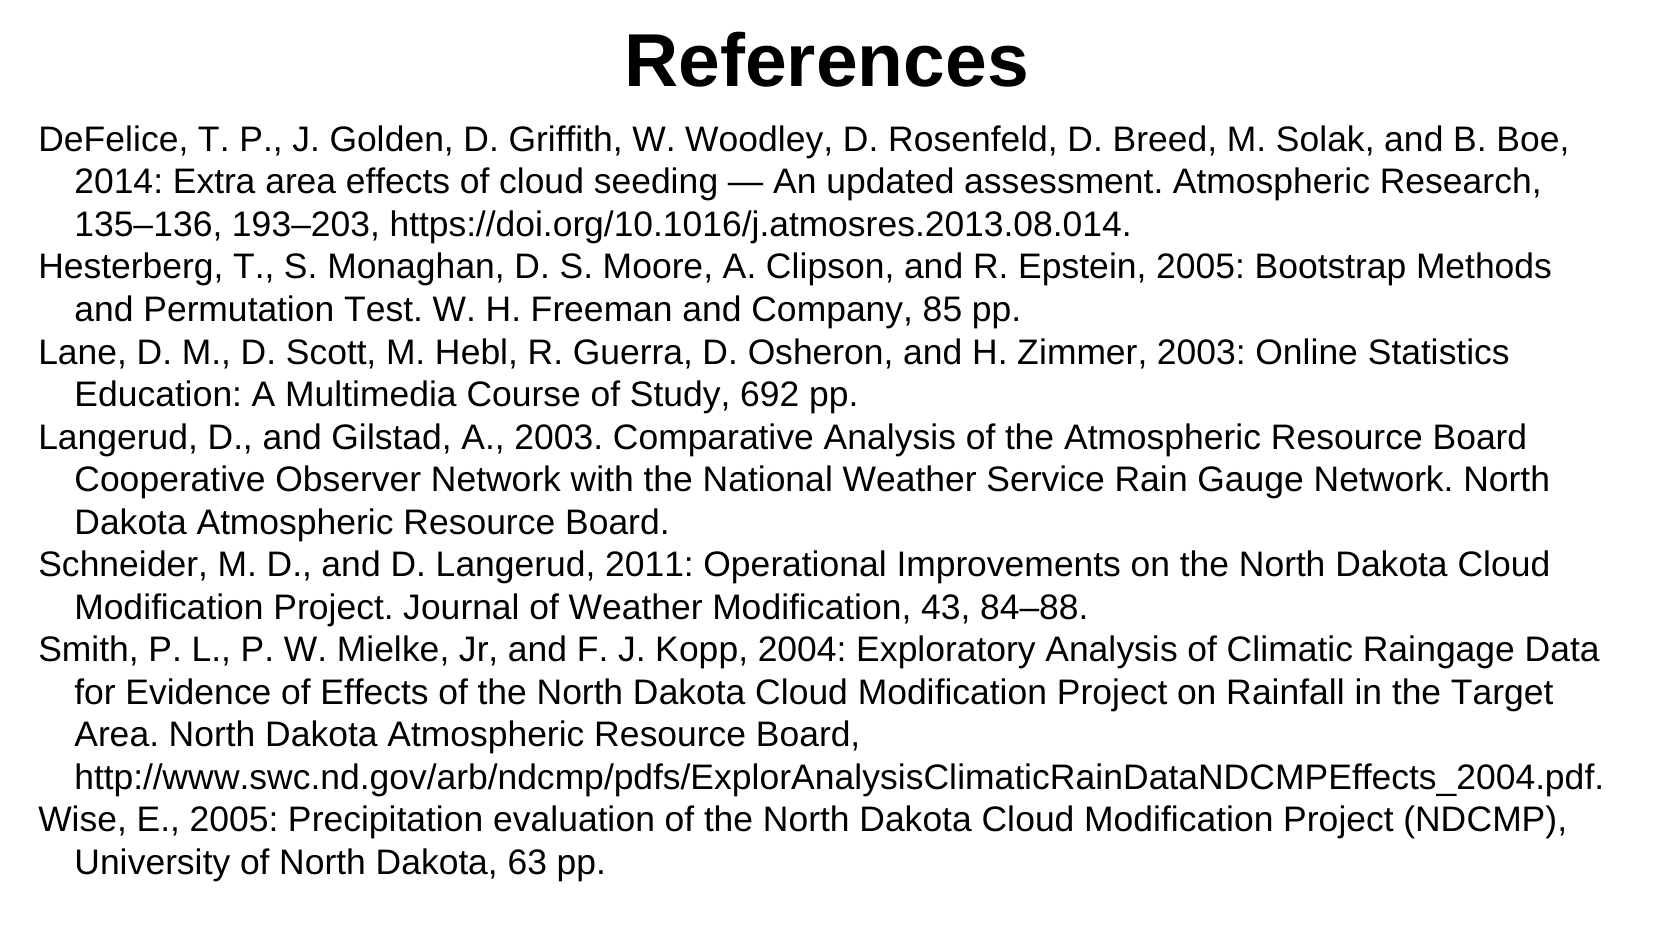

# References
DeFelice, T. P., J. Golden, D. Griffith, W. Woodley, D. Rosenfeld, D. Breed, M. Solak, and B. Boe, 2014: Extra area effects of cloud seeding — An updated assessment. Atmospheric Research, 135–136, 193–203, https://doi.org/10.1016/j.atmosres.2013.08.014.
Hesterberg, T., S. Monaghan, D. S. Moore, A. Clipson, and R. Epstein, 2005: Bootstrap Methods and Permutation Test. W. H. Freeman and Company, 85 pp.
Lane, D. M., D. Scott, M. Hebl, R. Guerra, D. Osheron, and H. Zimmer, 2003: Online Statistics Education: A Multimedia Course of Study, 692 pp.
Langerud, D., and Gilstad, A., 2003. Comparative Analysis of the Atmospheric Resource Board Cooperative Observer Network with the National Weather Service Rain Gauge Network. North Dakota Atmospheric Resource Board.
Schneider, M. D., and D. Langerud, 2011: Operational Improvements on the North Dakota Cloud Modification Project. Journal of Weather Modification, 43, 84–88.
Smith, P. L., P. W. Mielke, Jr, and F. J. Kopp, 2004: Exploratory Analysis of Climatic Raingage Data for Evidence of Effects of the North Dakota Cloud Modification Project on Rainfall in the Target Area. North Dakota Atmospheric Resource Board, http://www.swc.nd.gov/arb/ndcmp/pdfs/ExplorAnalysisClimaticRainDataNDCMPEffects_2004.pdf.
Wise, E., 2005: Precipitation evaluation of the North Dakota Cloud Modification Project (NDCMP), University of North Dakota, 63 pp.